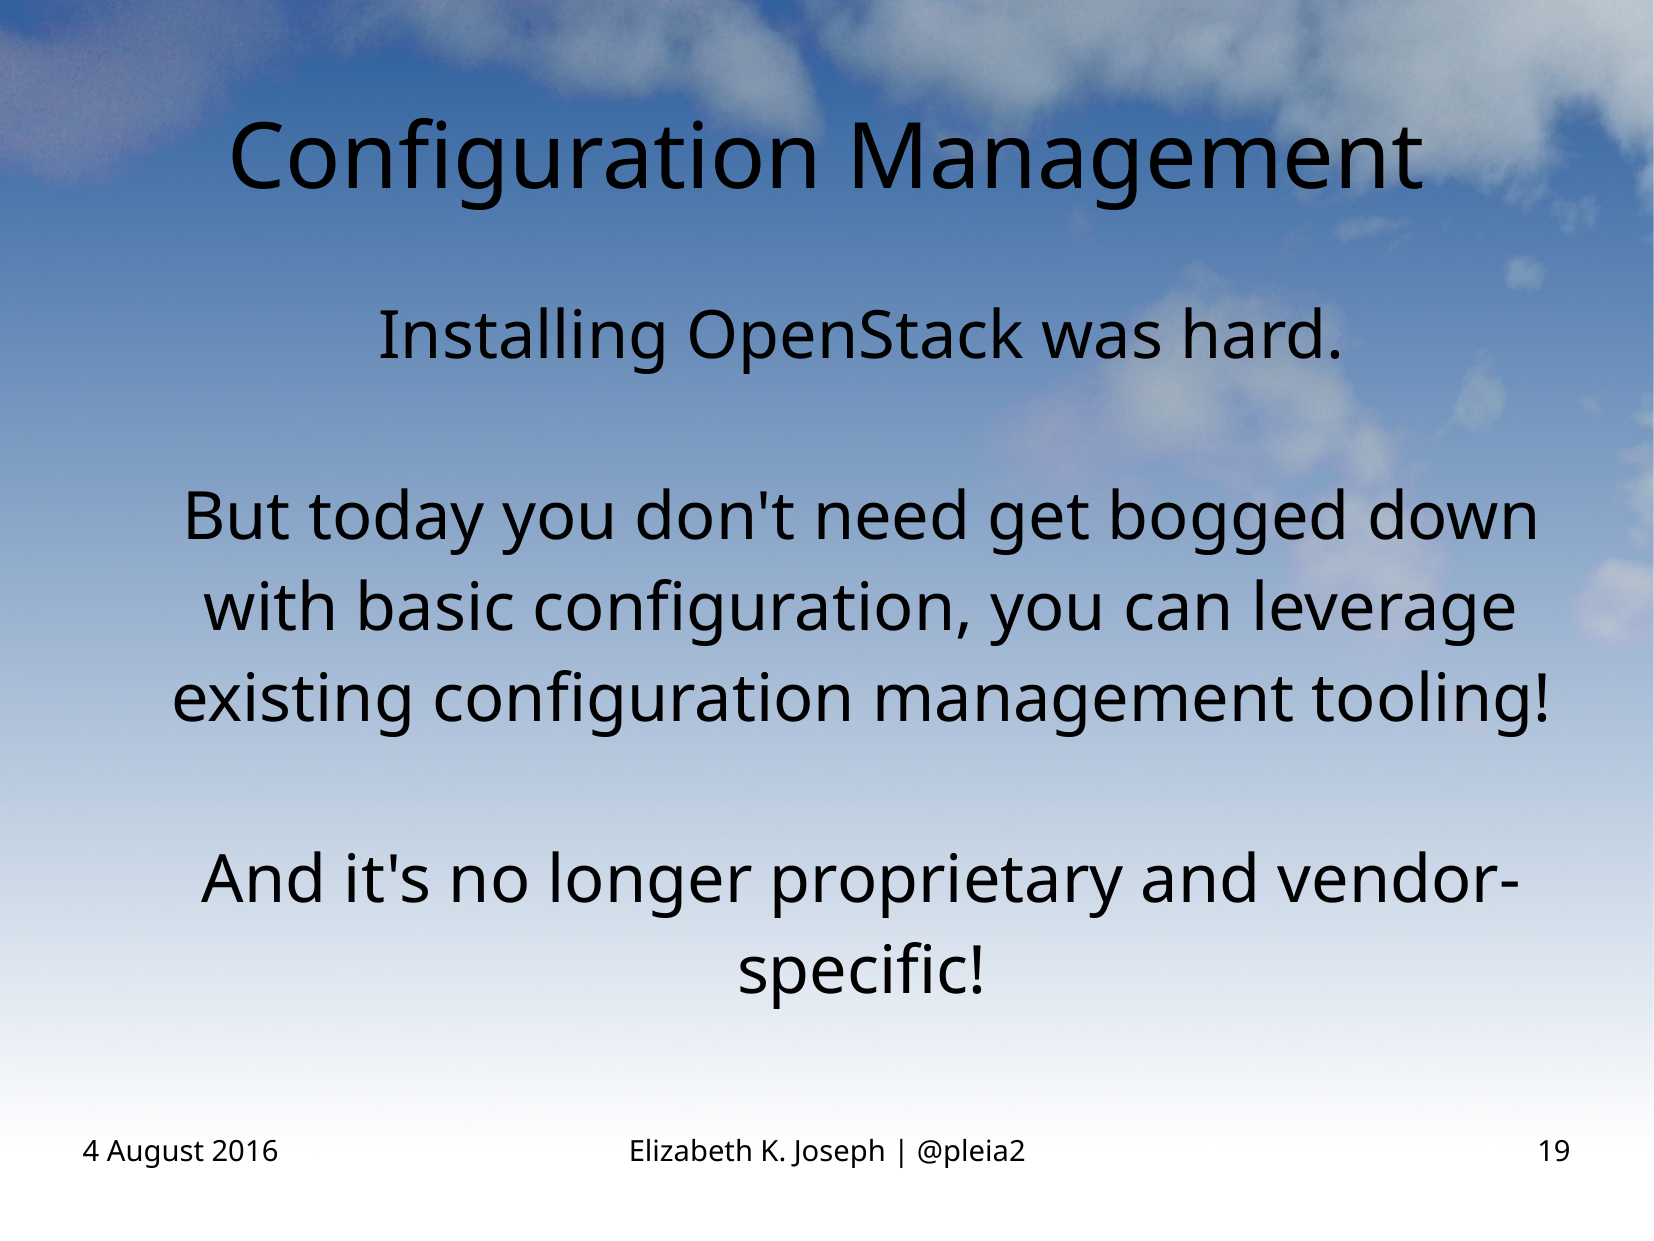

# Configuration Management
Installing OpenStack was hard.
But today you don't need get bogged down with basic configuration, you can leverage existing configuration management tooling!
And it's no longer proprietary and vendor-specific!
4 August 2016
Elizabeth K. Joseph | @pleia2
19